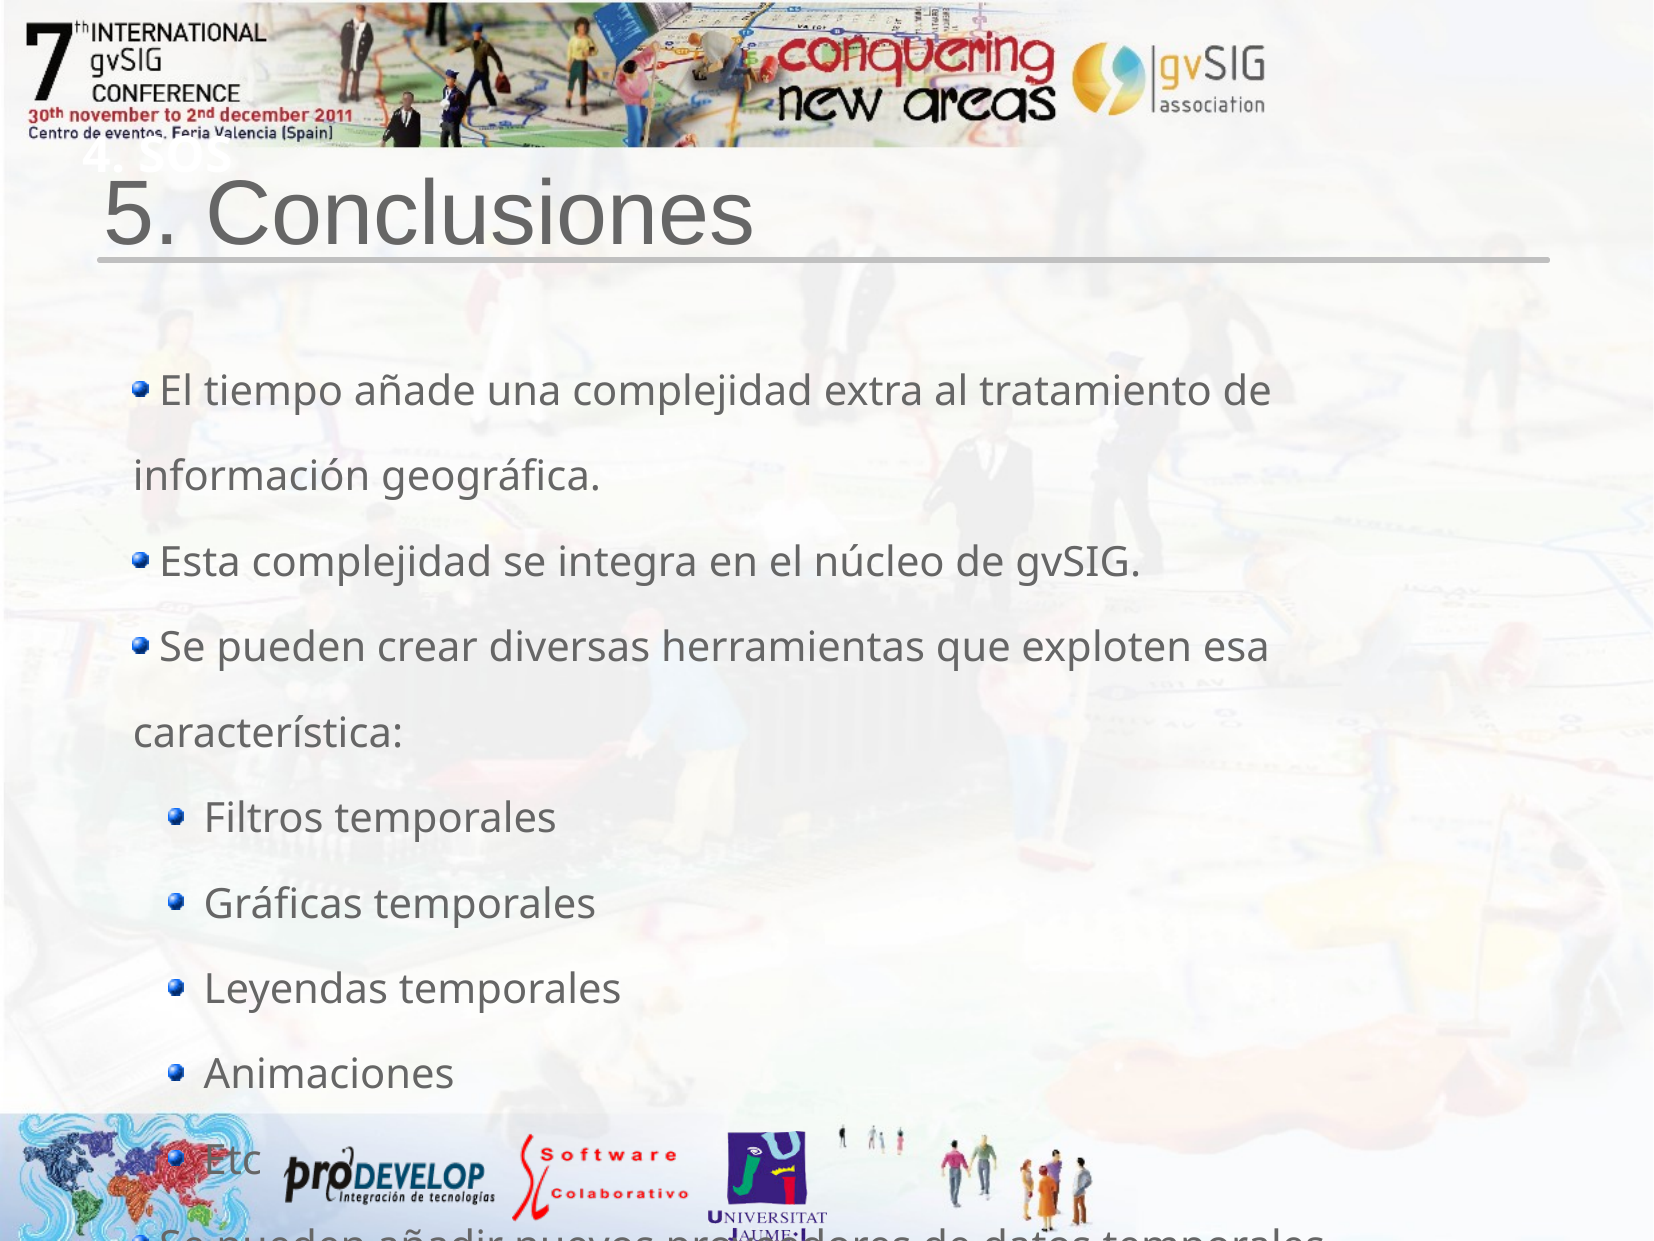

# 4. SOS
5. Conclusiones
 El tiempo añade una complejidad extra al tratamiento de información geográfica.
 Esta complejidad se integra en el núcleo de gvSIG.
 Se pueden crear diversas herramientas que exploten esa característica:
Filtros temporales
Gráficas temporales
Leyendas temporales
Animaciones
Etc
 Se pueden añadir nuevos proveedores de datos temporales